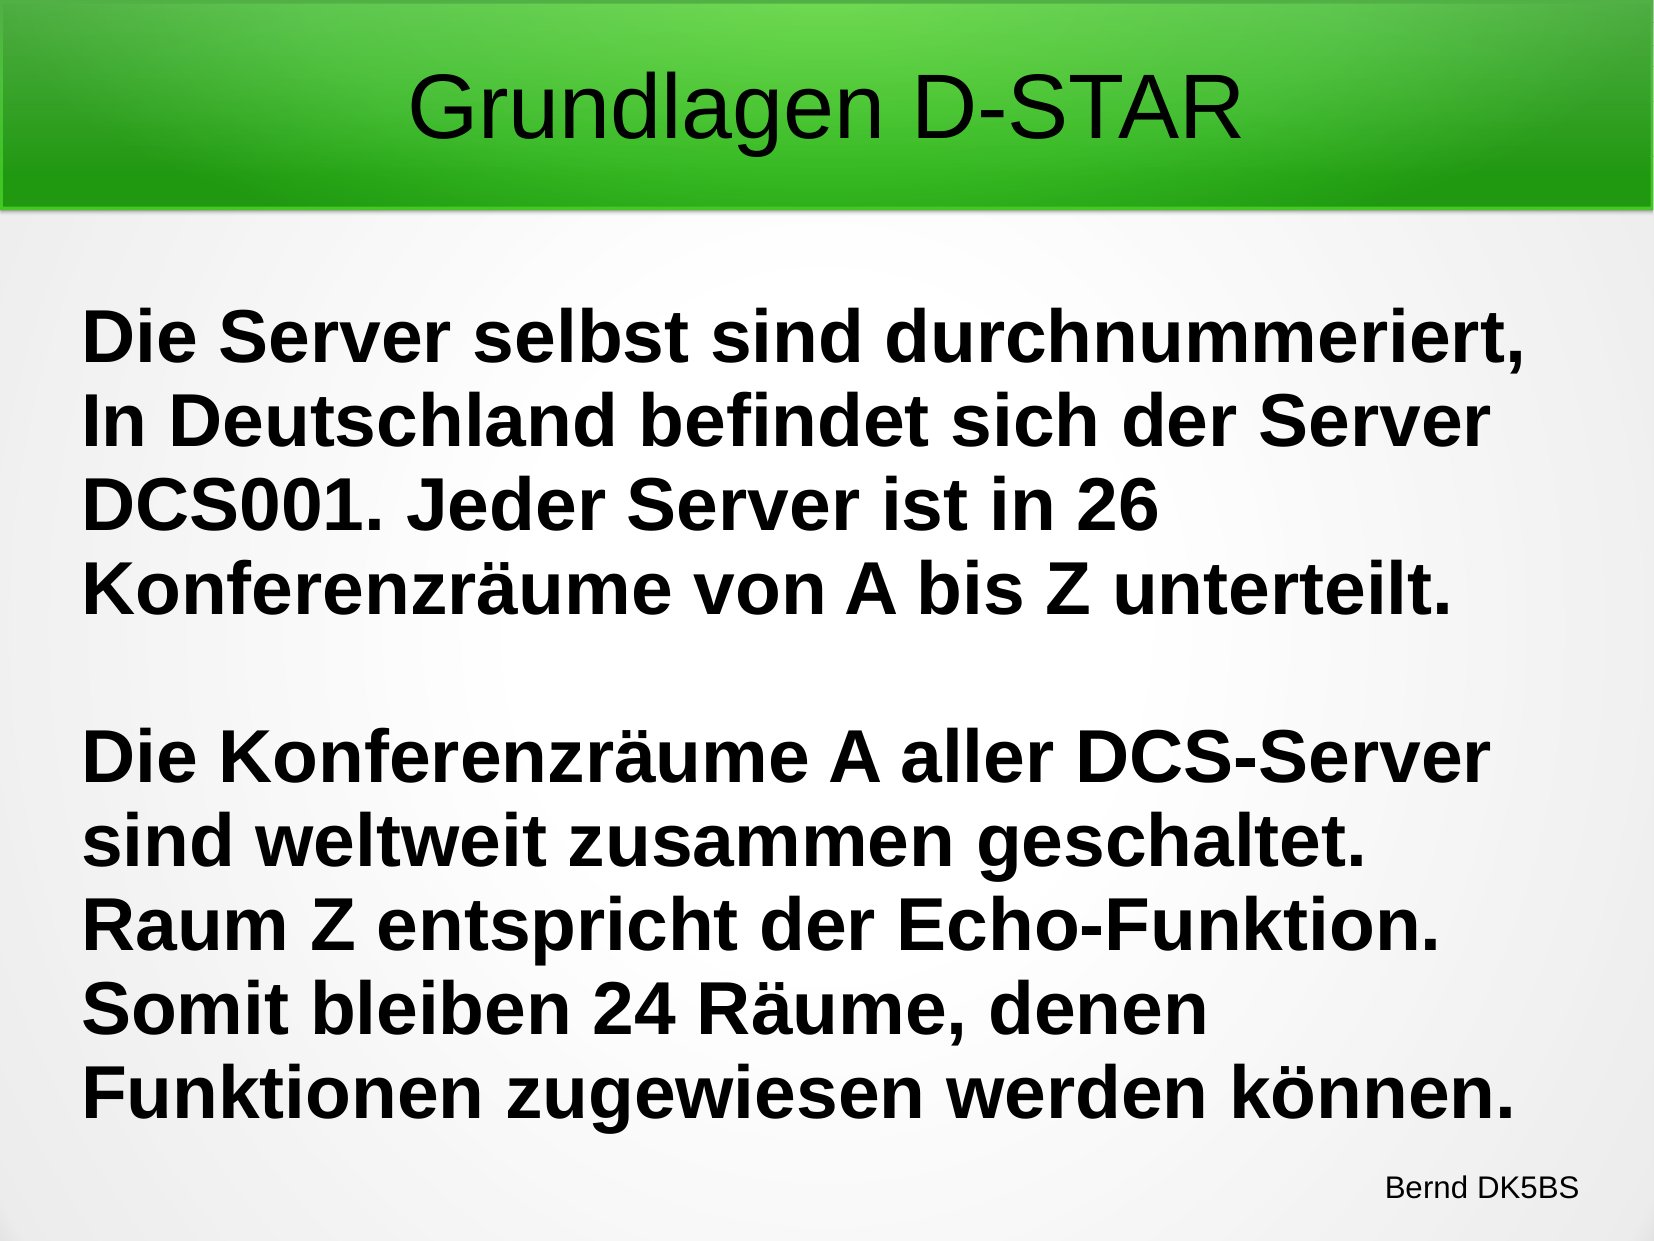

# Grundlagen D-STAR
Die Server selbst sind durchnummeriert, In Deutschland befindet sich der Server DCS001. Jeder Server ist in 26 Konferenzräume von A bis Z unterteilt.
Die Konferenzräume A aller DCS-Server sind weltweit zusammen geschaltet. Raum Z entspricht der Echo-Funktion. Somit bleiben 24 Räume, denen Funktionen zugewiesen werden können.
Bernd DK5BS